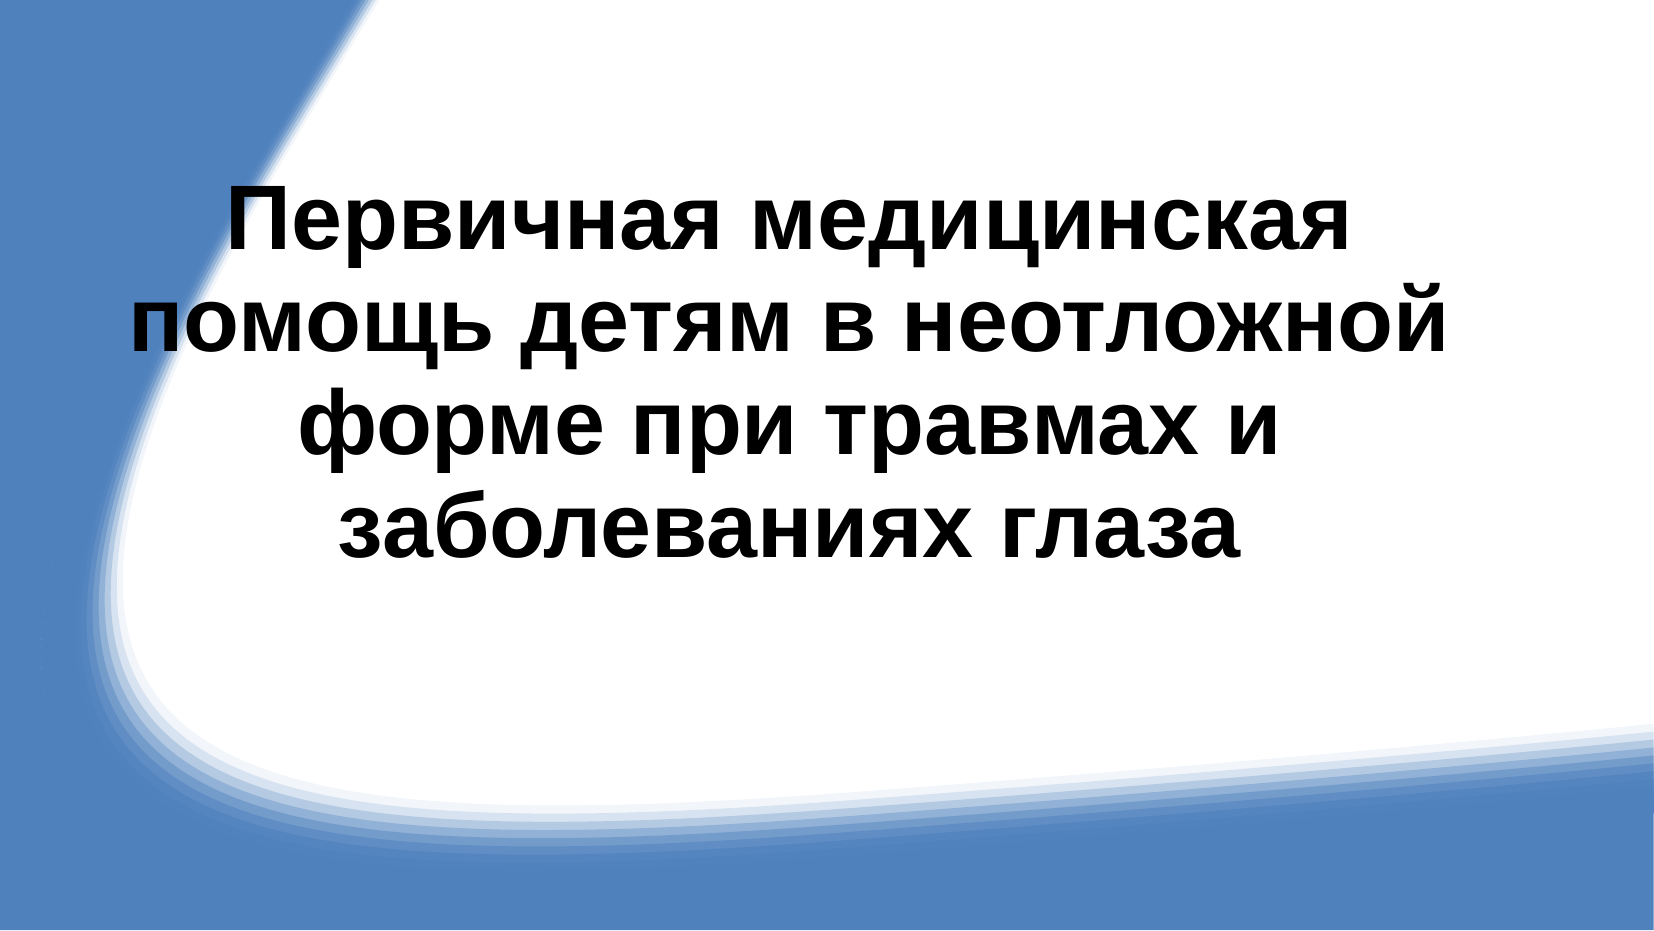

# Первичная медицинская помощь детям в неотложной форме при травмах и заболеваниях глаза